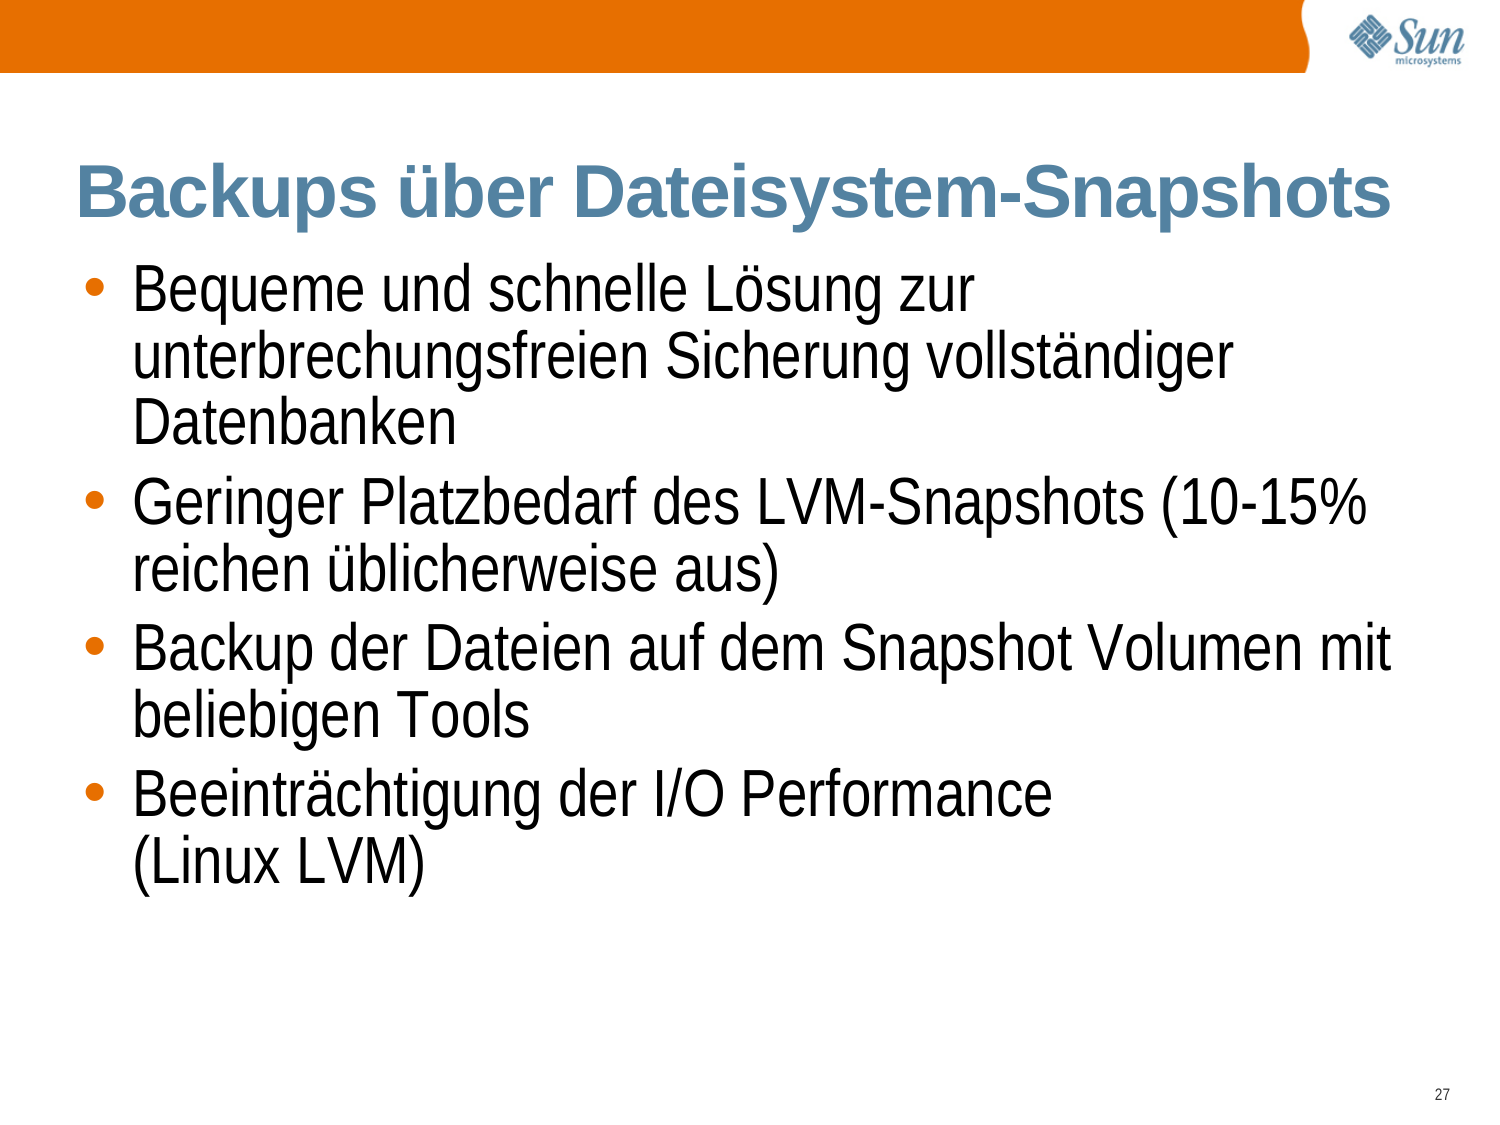

# Backups über Dateisystem-Snapshots
Bequeme und schnelle Lösung zur unterbrechungsfreien Sicherung vollständiger Datenbanken
Geringer Platzbedarf des LVM-Snapshots (10-15% reichen üblicherweise aus)
Backup der Dateien auf dem Snapshot Volumen mit beliebigen Tools
Beeinträchtigung der I/O Performance
(Linux LVM)